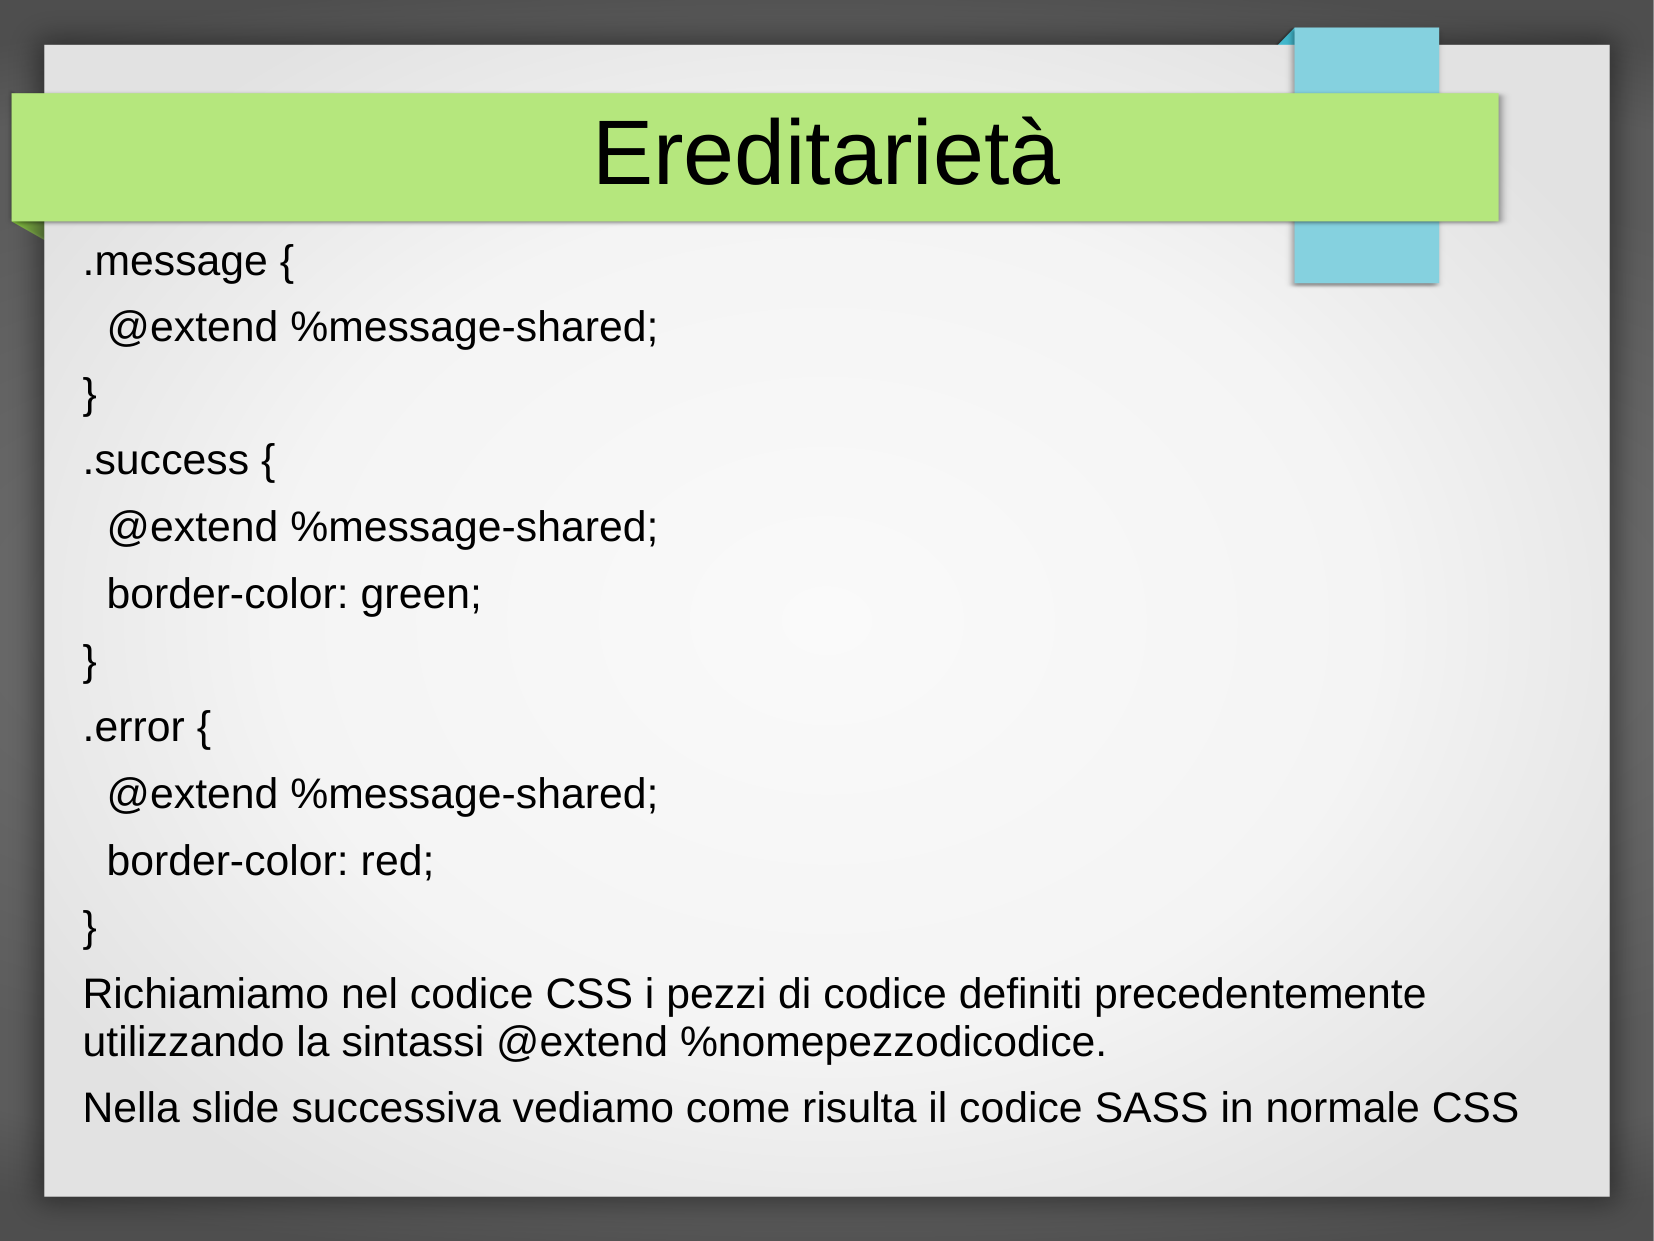

# Ereditarietà
.message {
 @extend %message-shared;
}
.success {
 @extend %message-shared;
 border-color: green;
}
.error {
 @extend %message-shared;
 border-color: red;
}
Richiamiamo nel codice CSS i pezzi di codice definiti precedentemente utilizzando la sintassi @extend %nomepezzodicodice.
Nella slide successiva vediamo come risulta il codice SASS in normale CSS